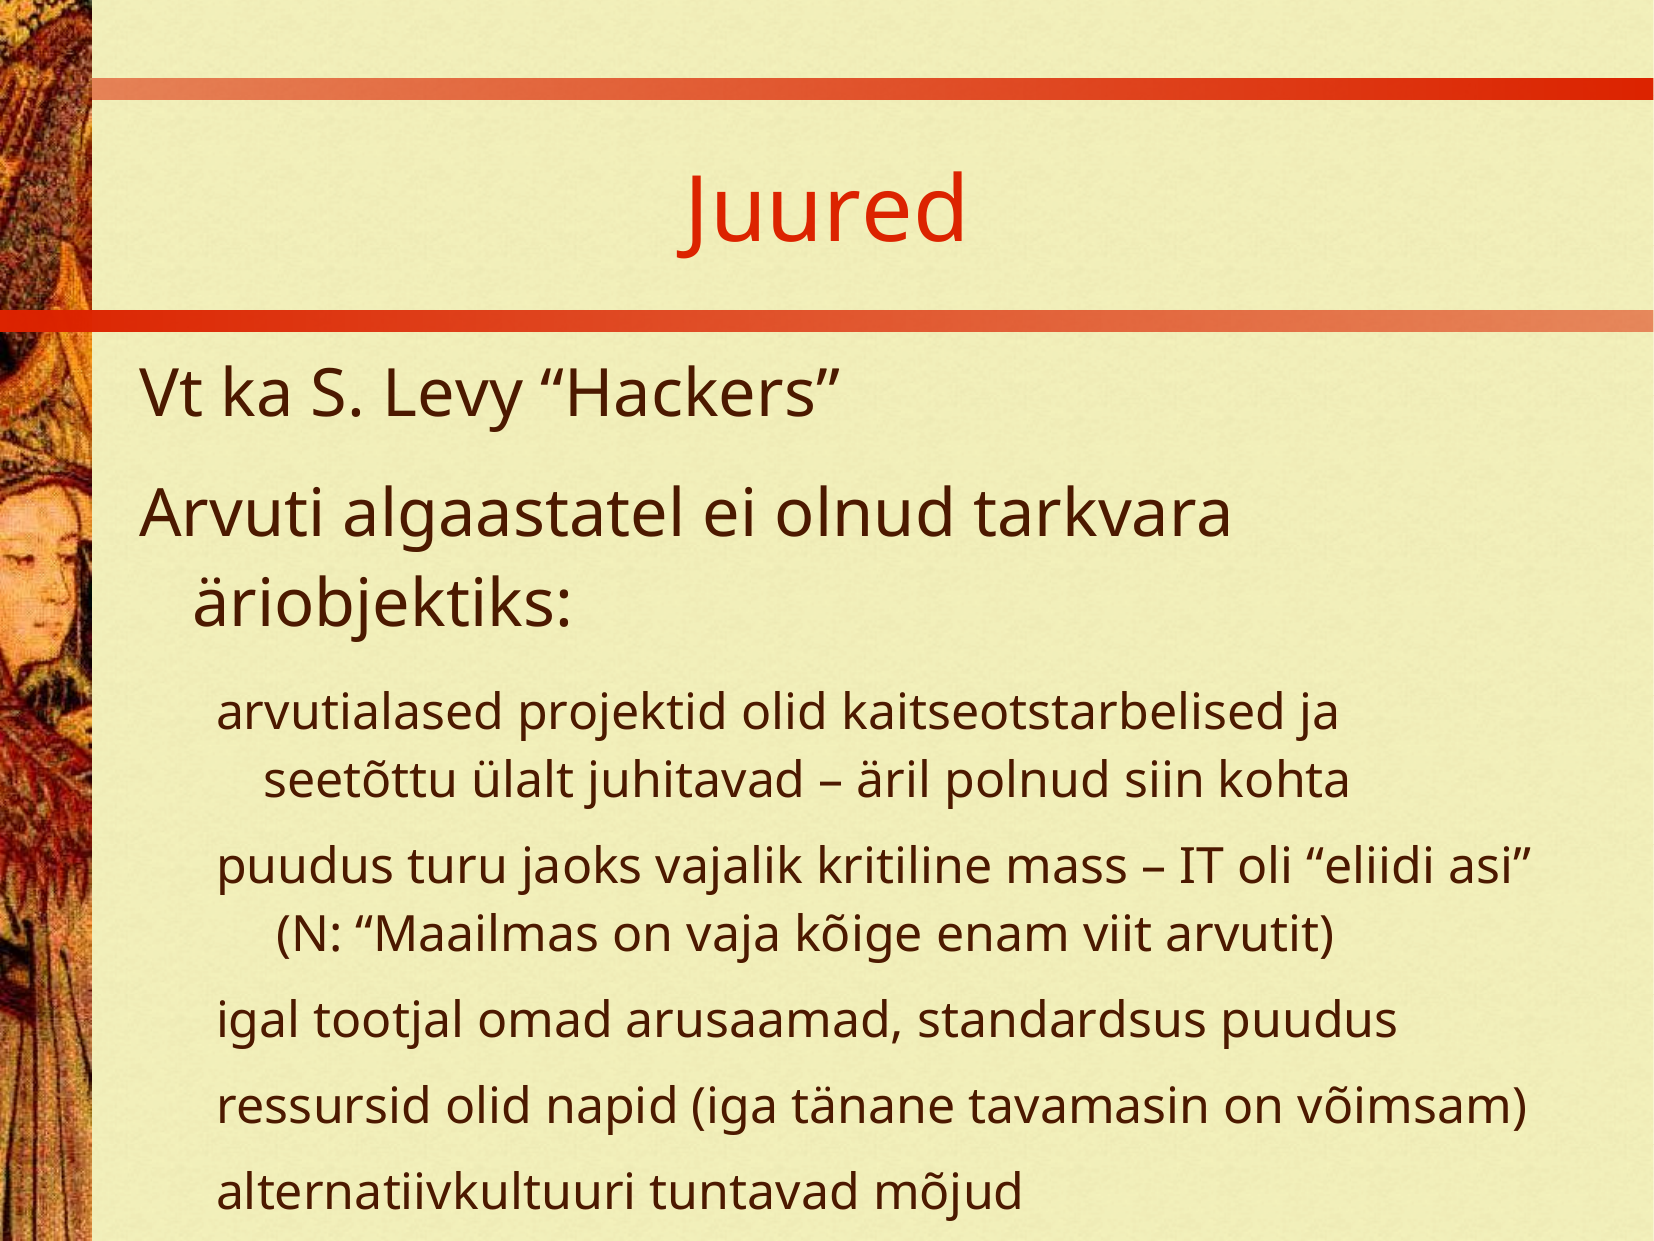

# Juured
Vt ka S. Levy “Hackers”
Arvuti algaastatel ei olnud tarkvara äriobjektiks:
arvutialased projektid olid kaitseotstarbelised ja seetõttu ülalt juhitavad – äril polnud siin kohta
puudus turu jaoks vajalik kritiline mass – IT oli “eliidi asi”
 (N: “Maailmas on vaja kõige enam viit arvutit)
igal tootjal omad arusaamad, standardsus puudus
ressursid olid napid (iga tänane tavamasin on võimsam)
alternatiivkultuuri tuntavad mõjud
Tulemus: tarkvara oli pikka aega arvutiga kaasa tulev vajalik, ent tasuta lisavidin (vrd. varuratas)